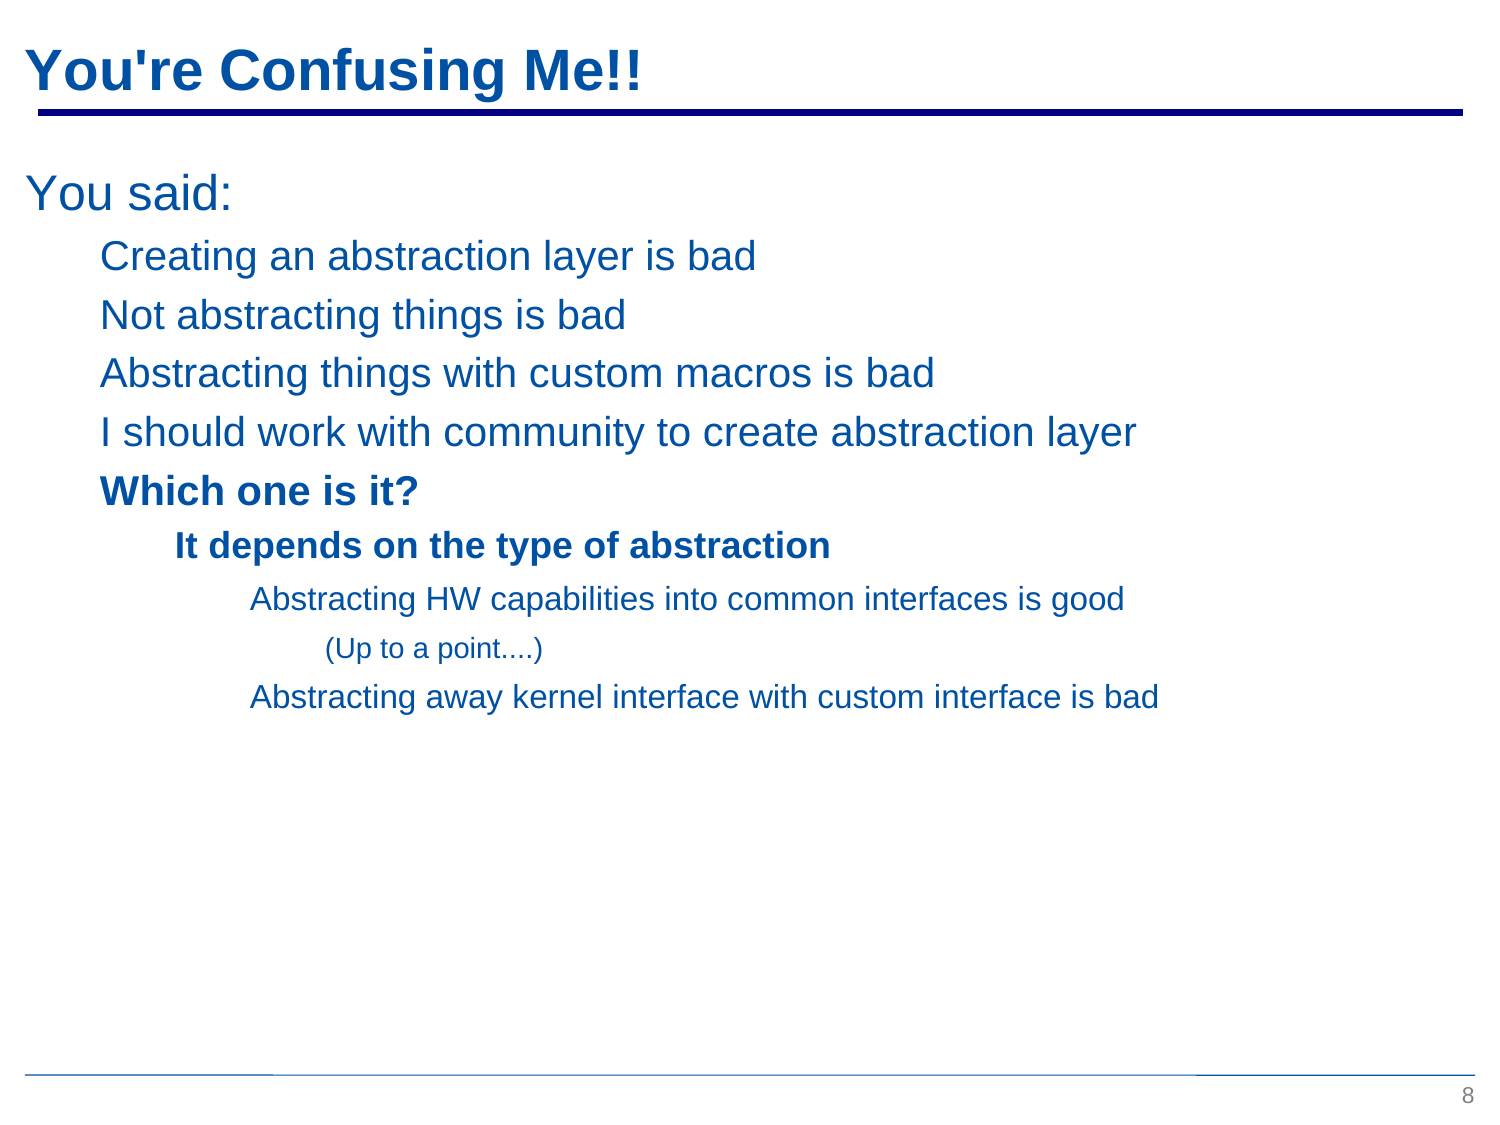

# You're Confusing Me!!
You said:
Creating an abstraction layer is bad
Not abstracting things is bad
Abstracting things with custom macros is bad
I should work with community to create abstraction layer
Which one is it?
It depends on the type of abstraction
Abstracting HW capabilities into common interfaces is good
(Up to a point....)
Abstracting away kernel interface with custom interface is bad
8